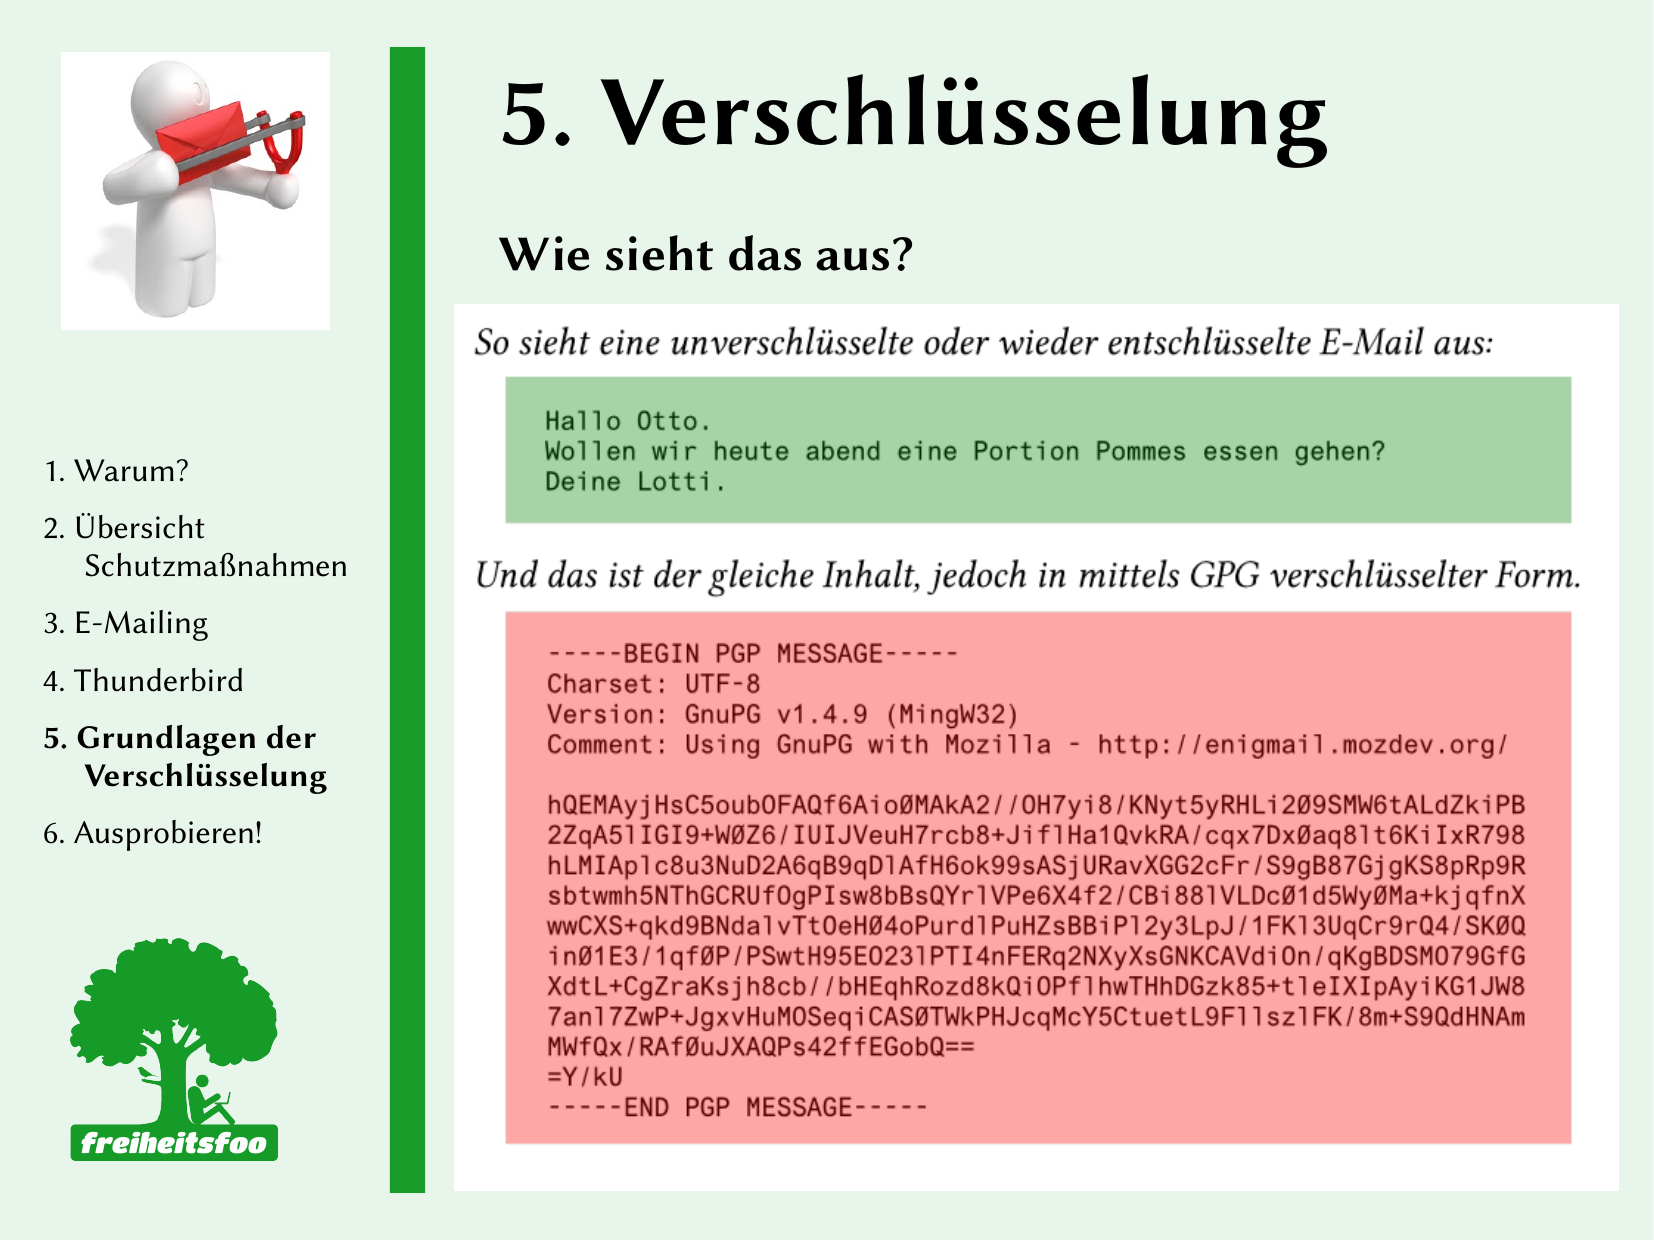

5. Verschlüsselung
Wie sieht das aus?
1. Warum?
2. Übersicht
 Schutzmaßnahmen
3. E-Mailing
4. Thunderbird
5. Grundlagen der
 Verschlüsselung
6. Ausprobieren!